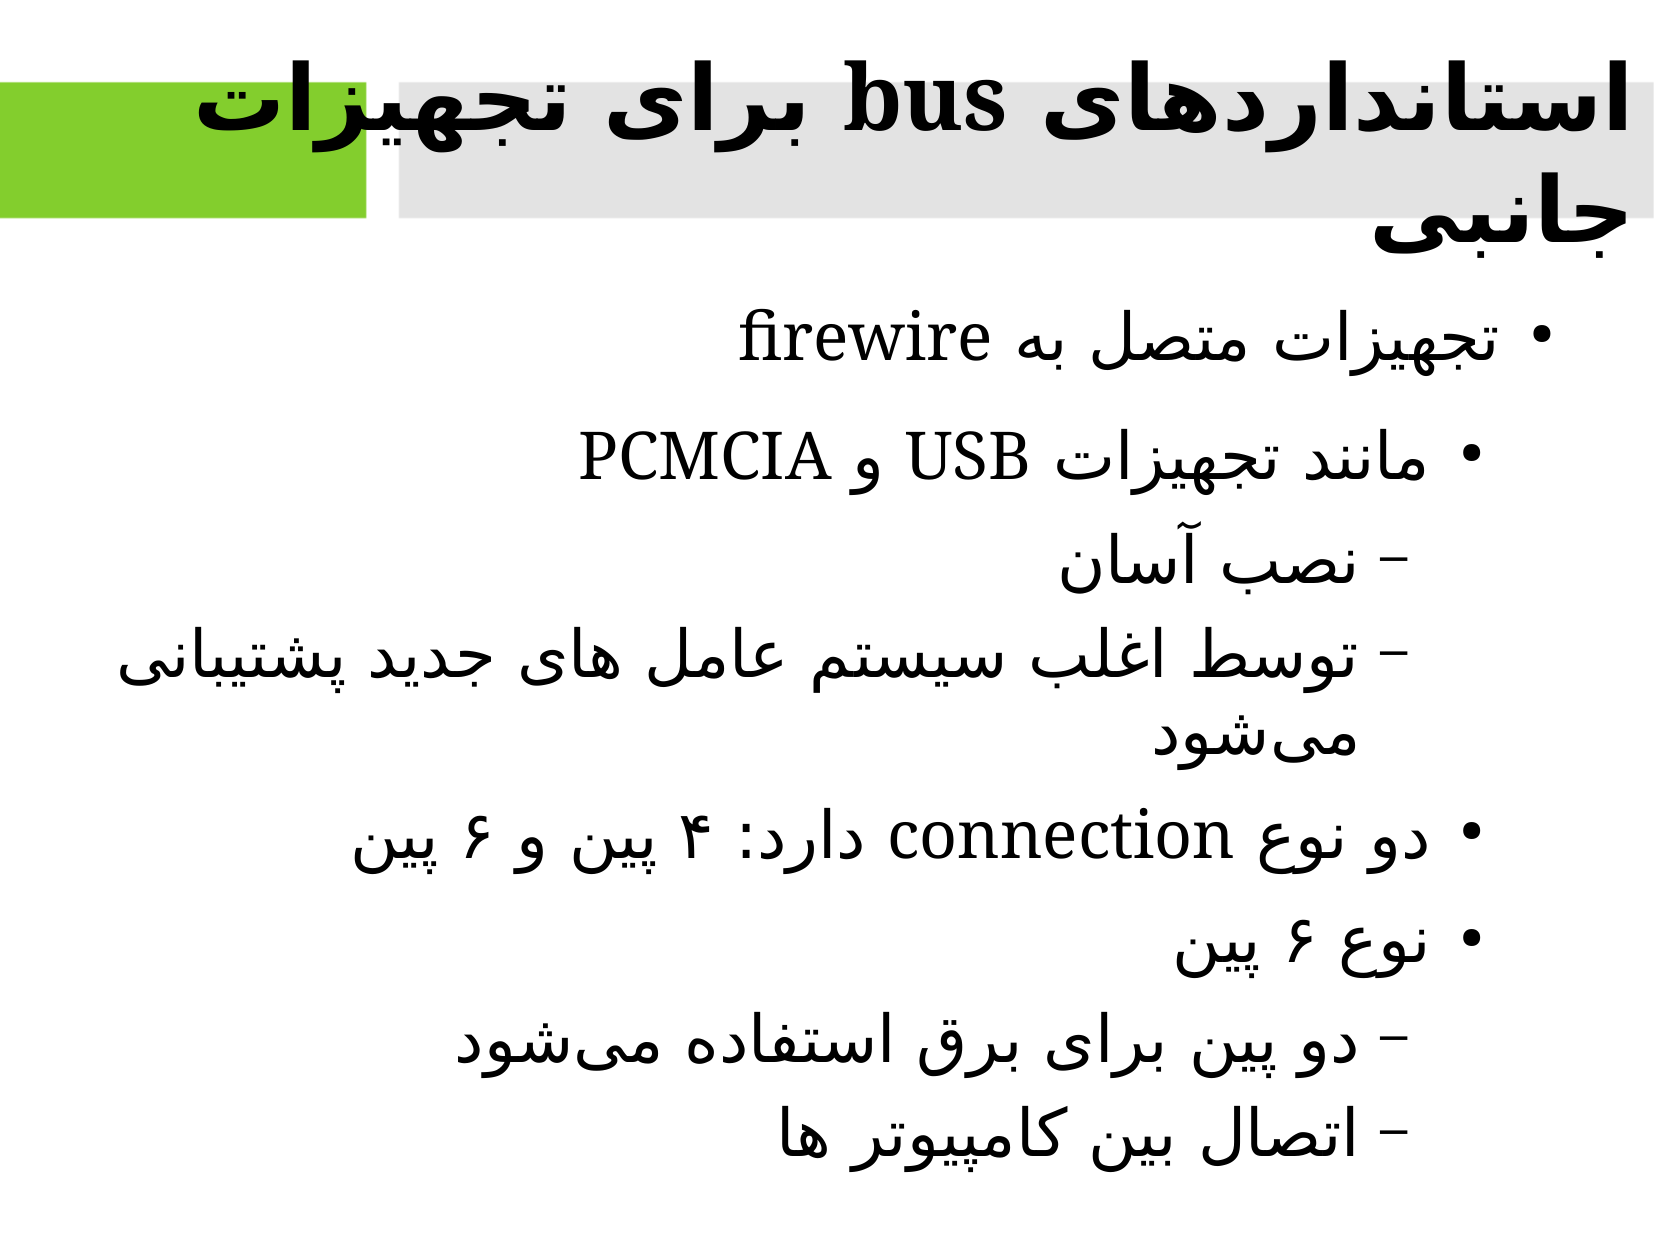

# استانداردهای bus برای تجهیزات جانبی
تجهیزات متصل به firewire
مانند تجهیزات USB و PCMCIA
نصب آسان
توسط اغلب سیستم عامل های جدید پشتیبانی می‌شود
دو نوع connection دارد: ۴ پین و ۶ پین
نوع ۶ پین
دو پین برای برق استفاده می‌شود
اتصال بین کامپیوتر ها